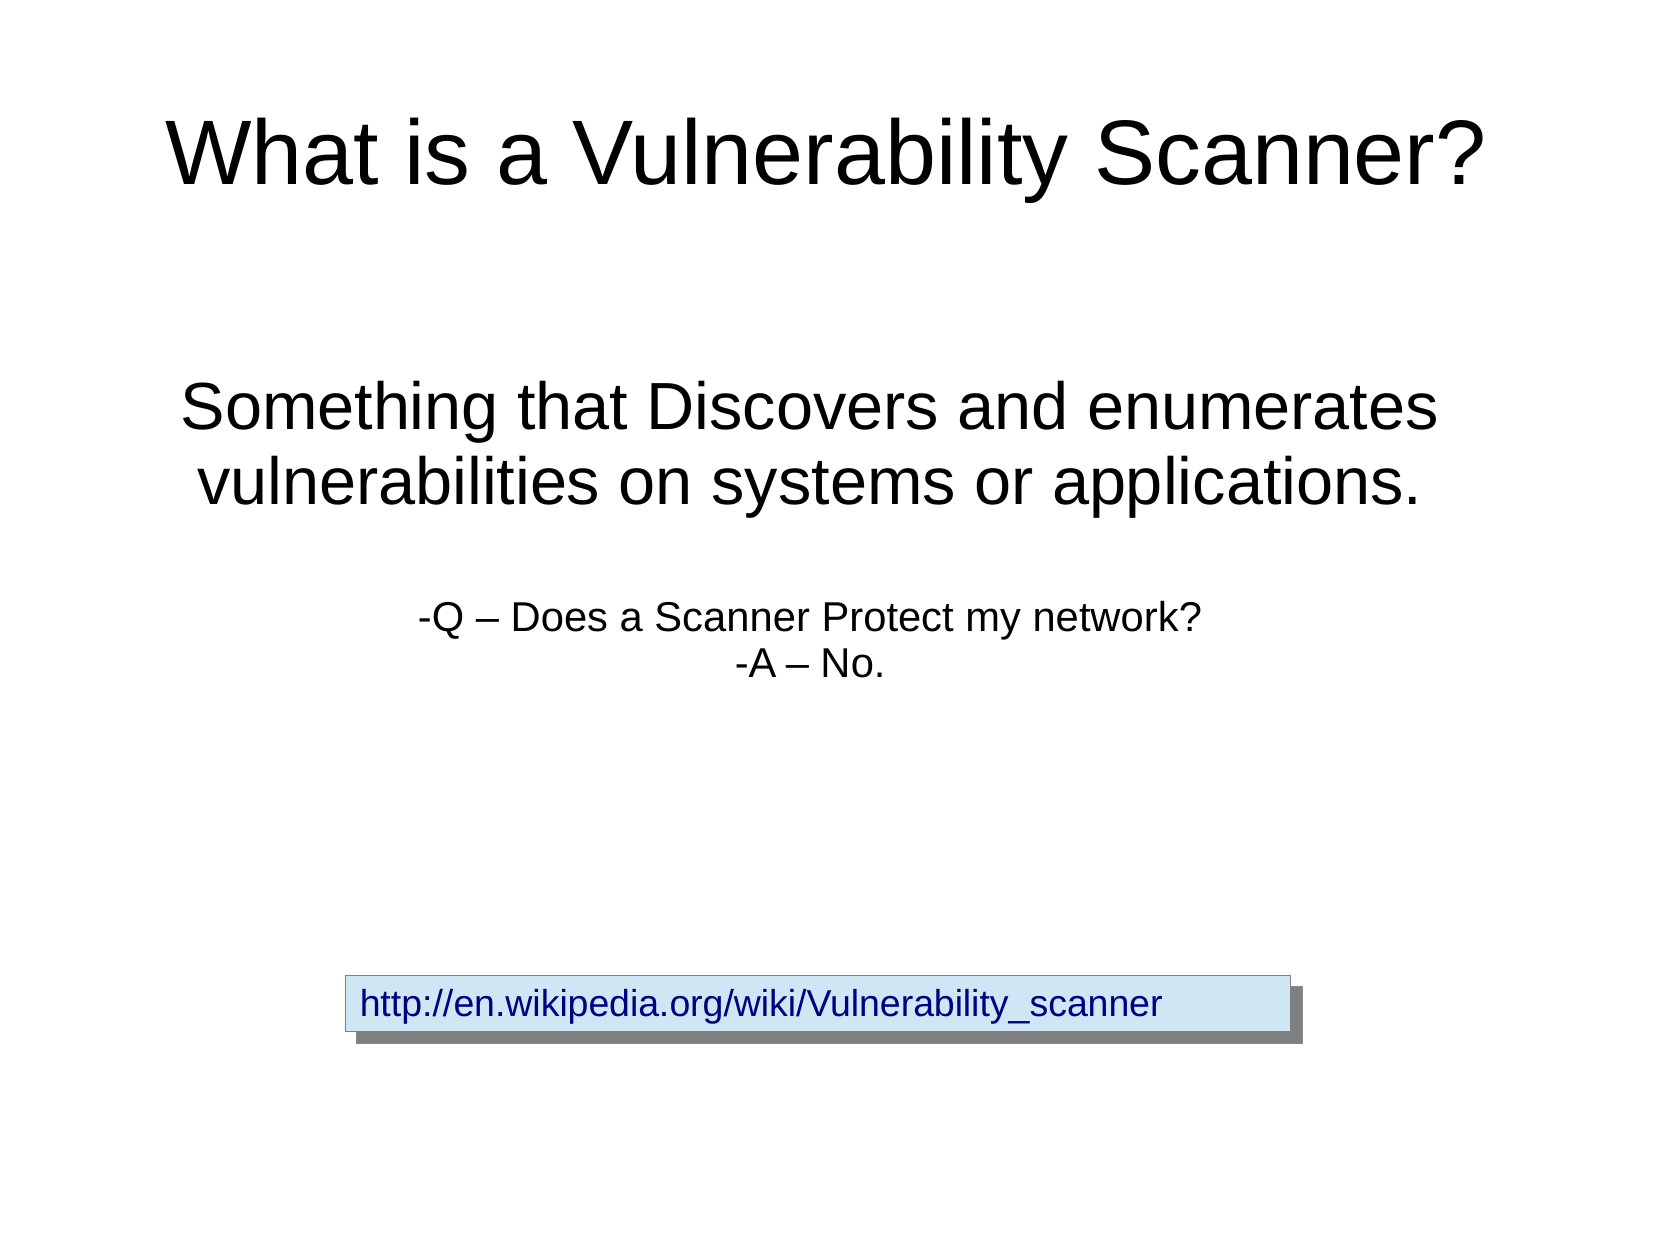

# What is a Vulnerability Scanner?
Something that Discovers and enumerates vulnerabilities on systems or applications.
-Q – Does a Scanner Protect my network?
-A – No.
http://en.wikipedia.org/wiki/Vulnerability_scanner